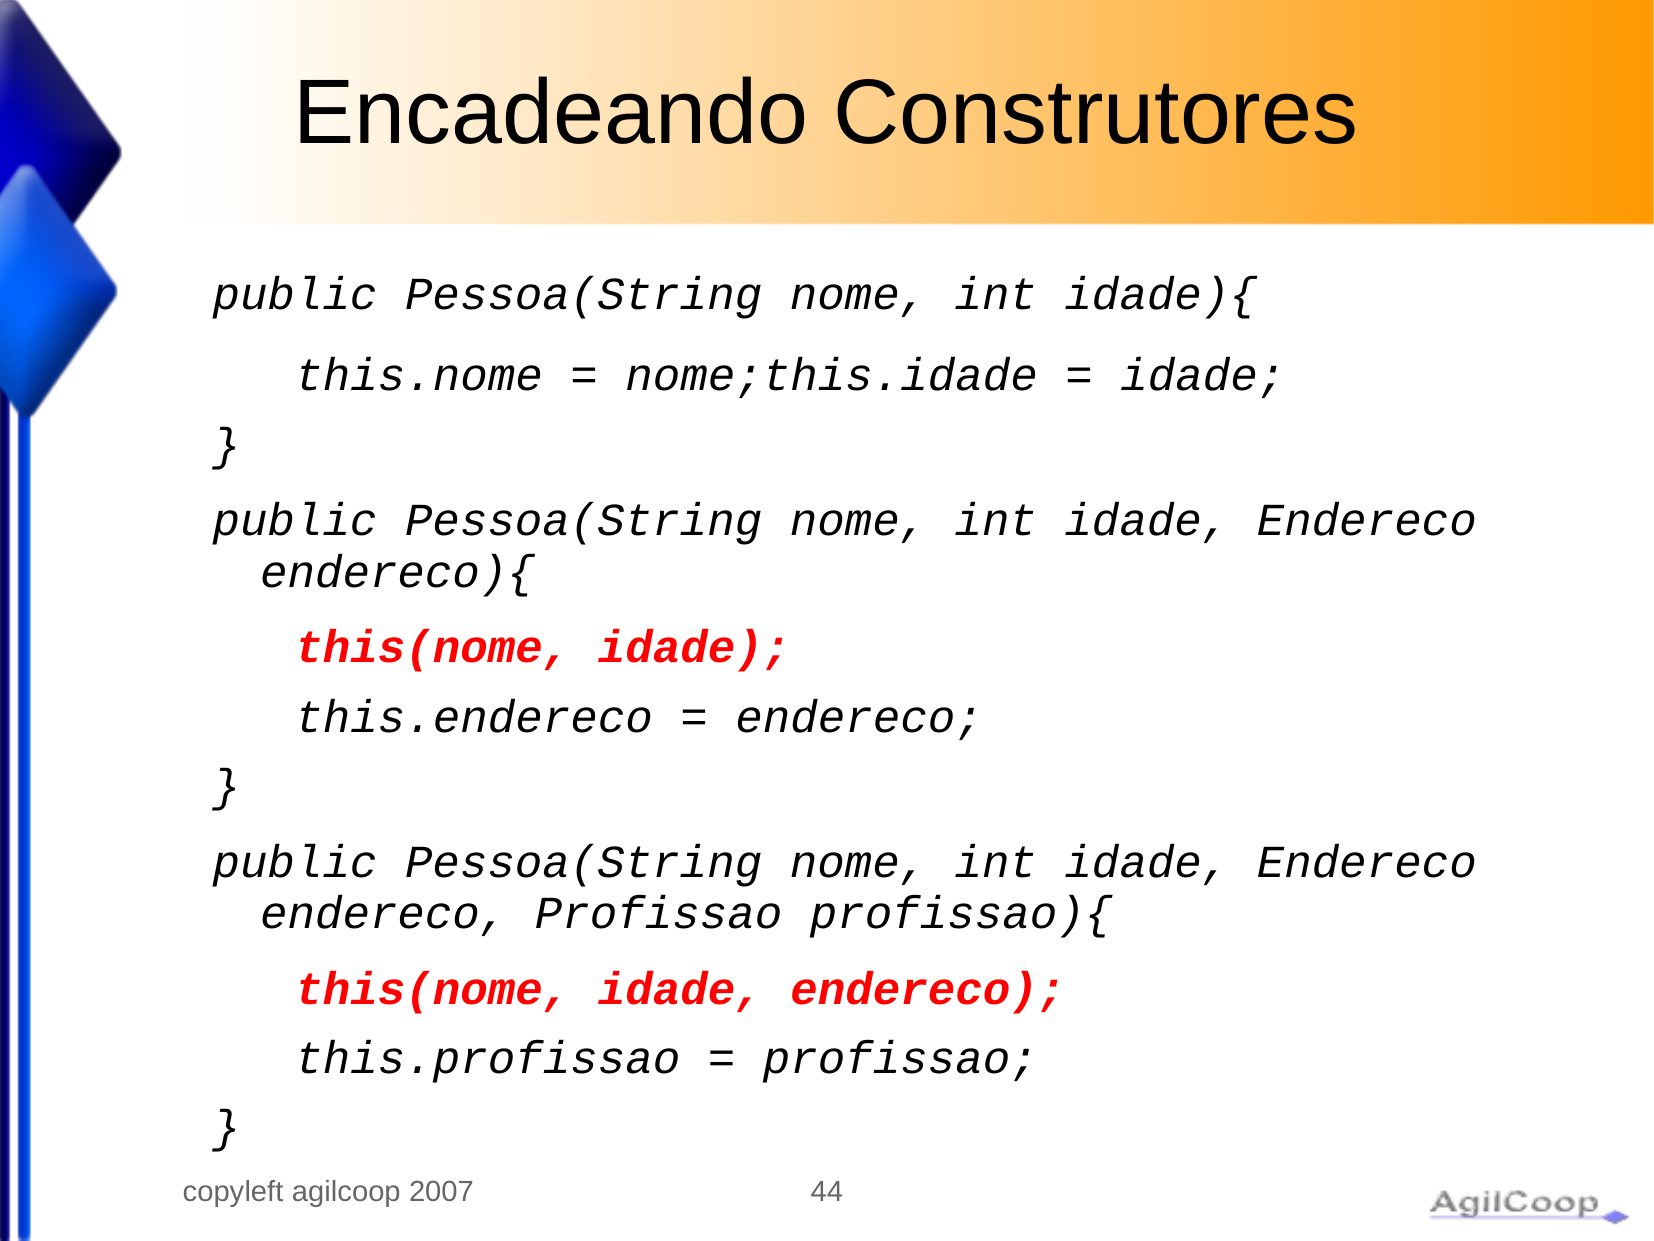

# Encadeando Construtores
public Pessoa(String nome, int idade){
this.nome = nome;this.idade = idade;
}
public Pessoa(String nome, int idade, Endereco endereco){
this(nome, idade);
this.endereco = endereco;
}
public Pessoa(String nome, int idade, Endereco endereco, Profissao profissao){
this(nome, idade, endereco);
this.profissao = profissao;
}
copyleft agilcoop 2007
44